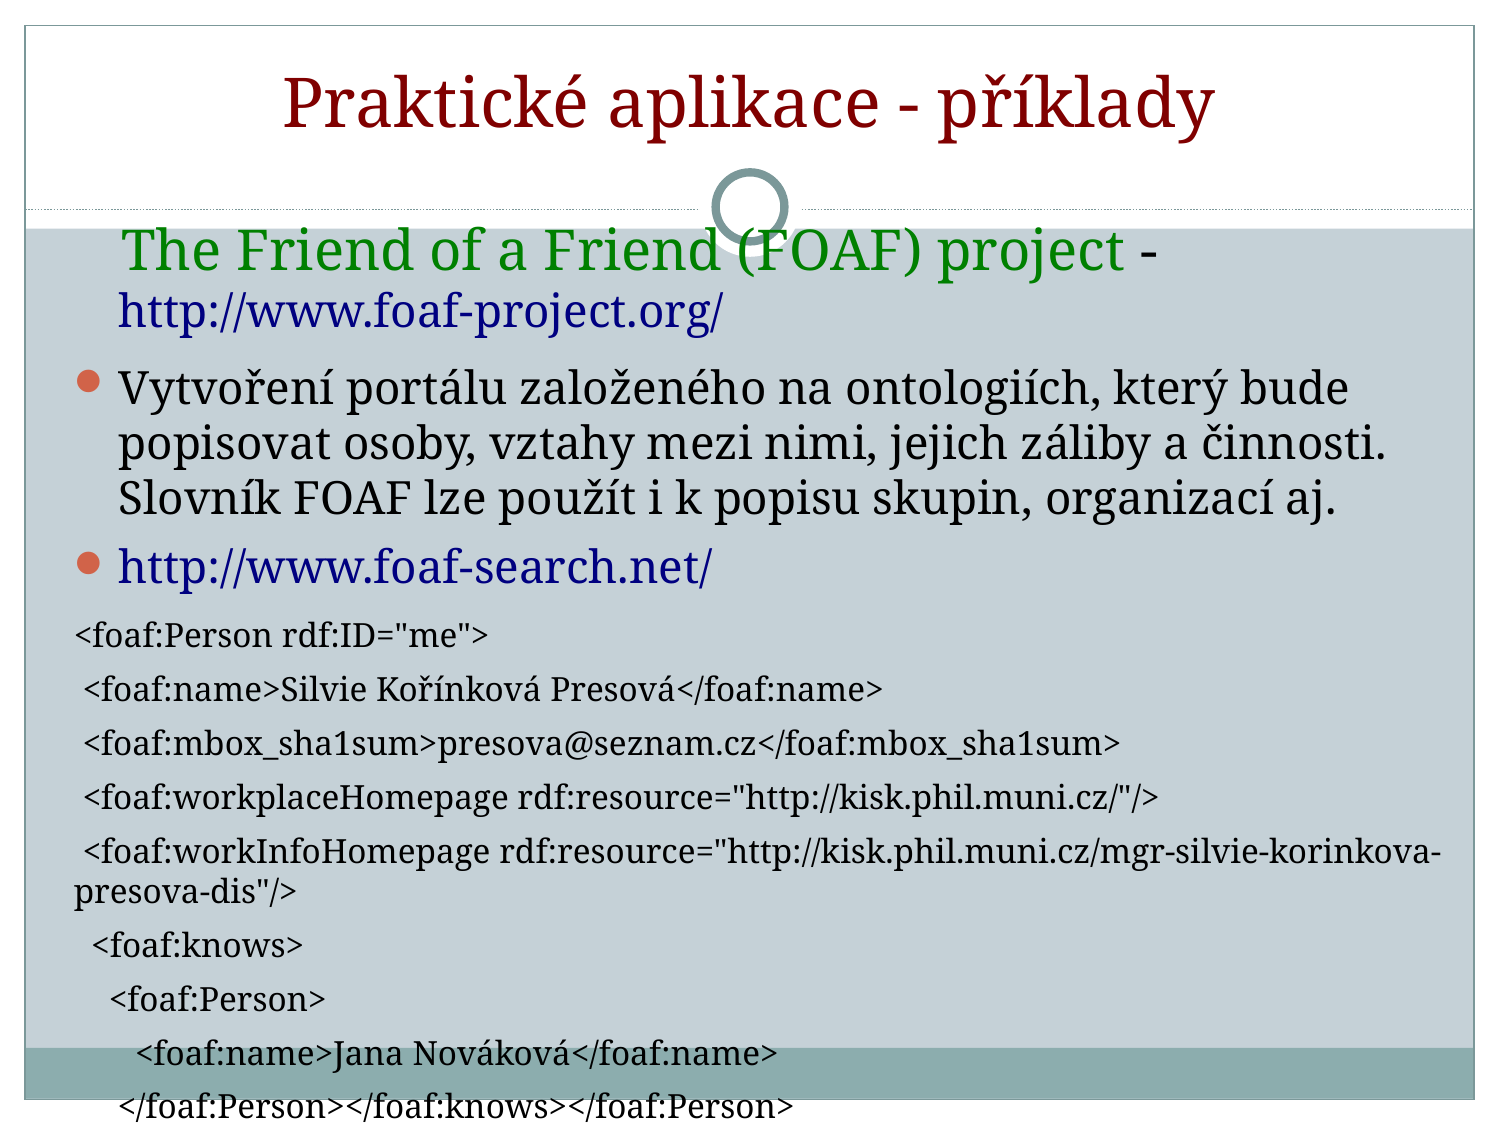

# Praktické aplikace - příklady
The Friend of a Friend (FOAF) project - http://www.foaf-project.org/
Vytvoření portálu založeného na ontologiích, který bude popisovat osoby, vztahy mezi nimi, jejich záliby a činnosti. Slovník FOAF lze použít i k popisu skupin, organizací aj.
http://www.foaf-search.net/
<foaf:Person rdf:ID="me">
 <foaf:name>Silvie Kořínková Presová</foaf:name>
 <foaf:mbox_sha1sum>presova@seznam.cz</foaf:mbox_sha1sum>
 <foaf:workplaceHomepage rdf:resource="http://kisk.phil.muni.cz/"/>
 <foaf:workInfoHomepage rdf:resource="http://kisk.phil.muni.cz/mgr-silvie-korinkova-presova-dis"/>
 <foaf:knows>
 <foaf:Person>
 <foaf:name>Jana Nováková</foaf:name>
 </foaf:Person></foaf:knows></foaf:Person>